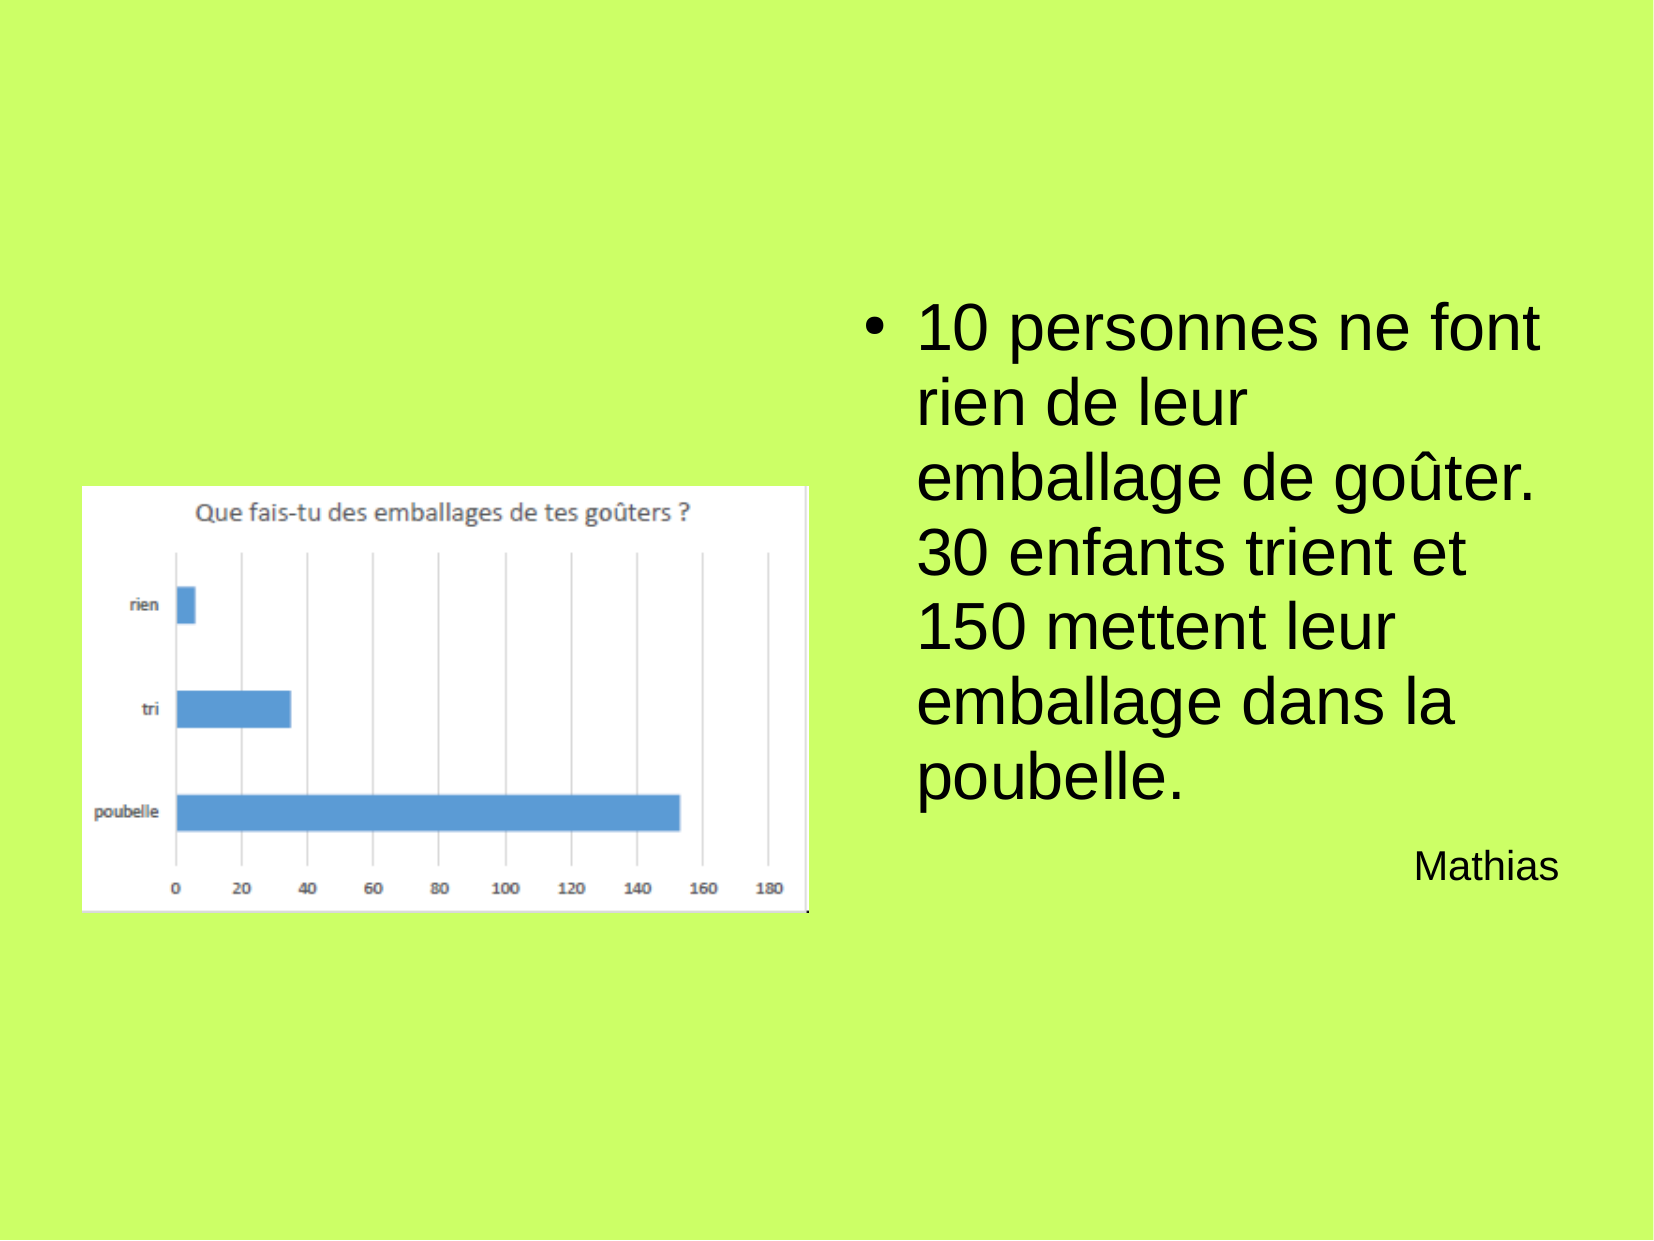

#
10 personnes ne font rien de leur emballage de goûter. 30 enfants trient et 150 mettent leur emballage dans la poubelle.
Mathias